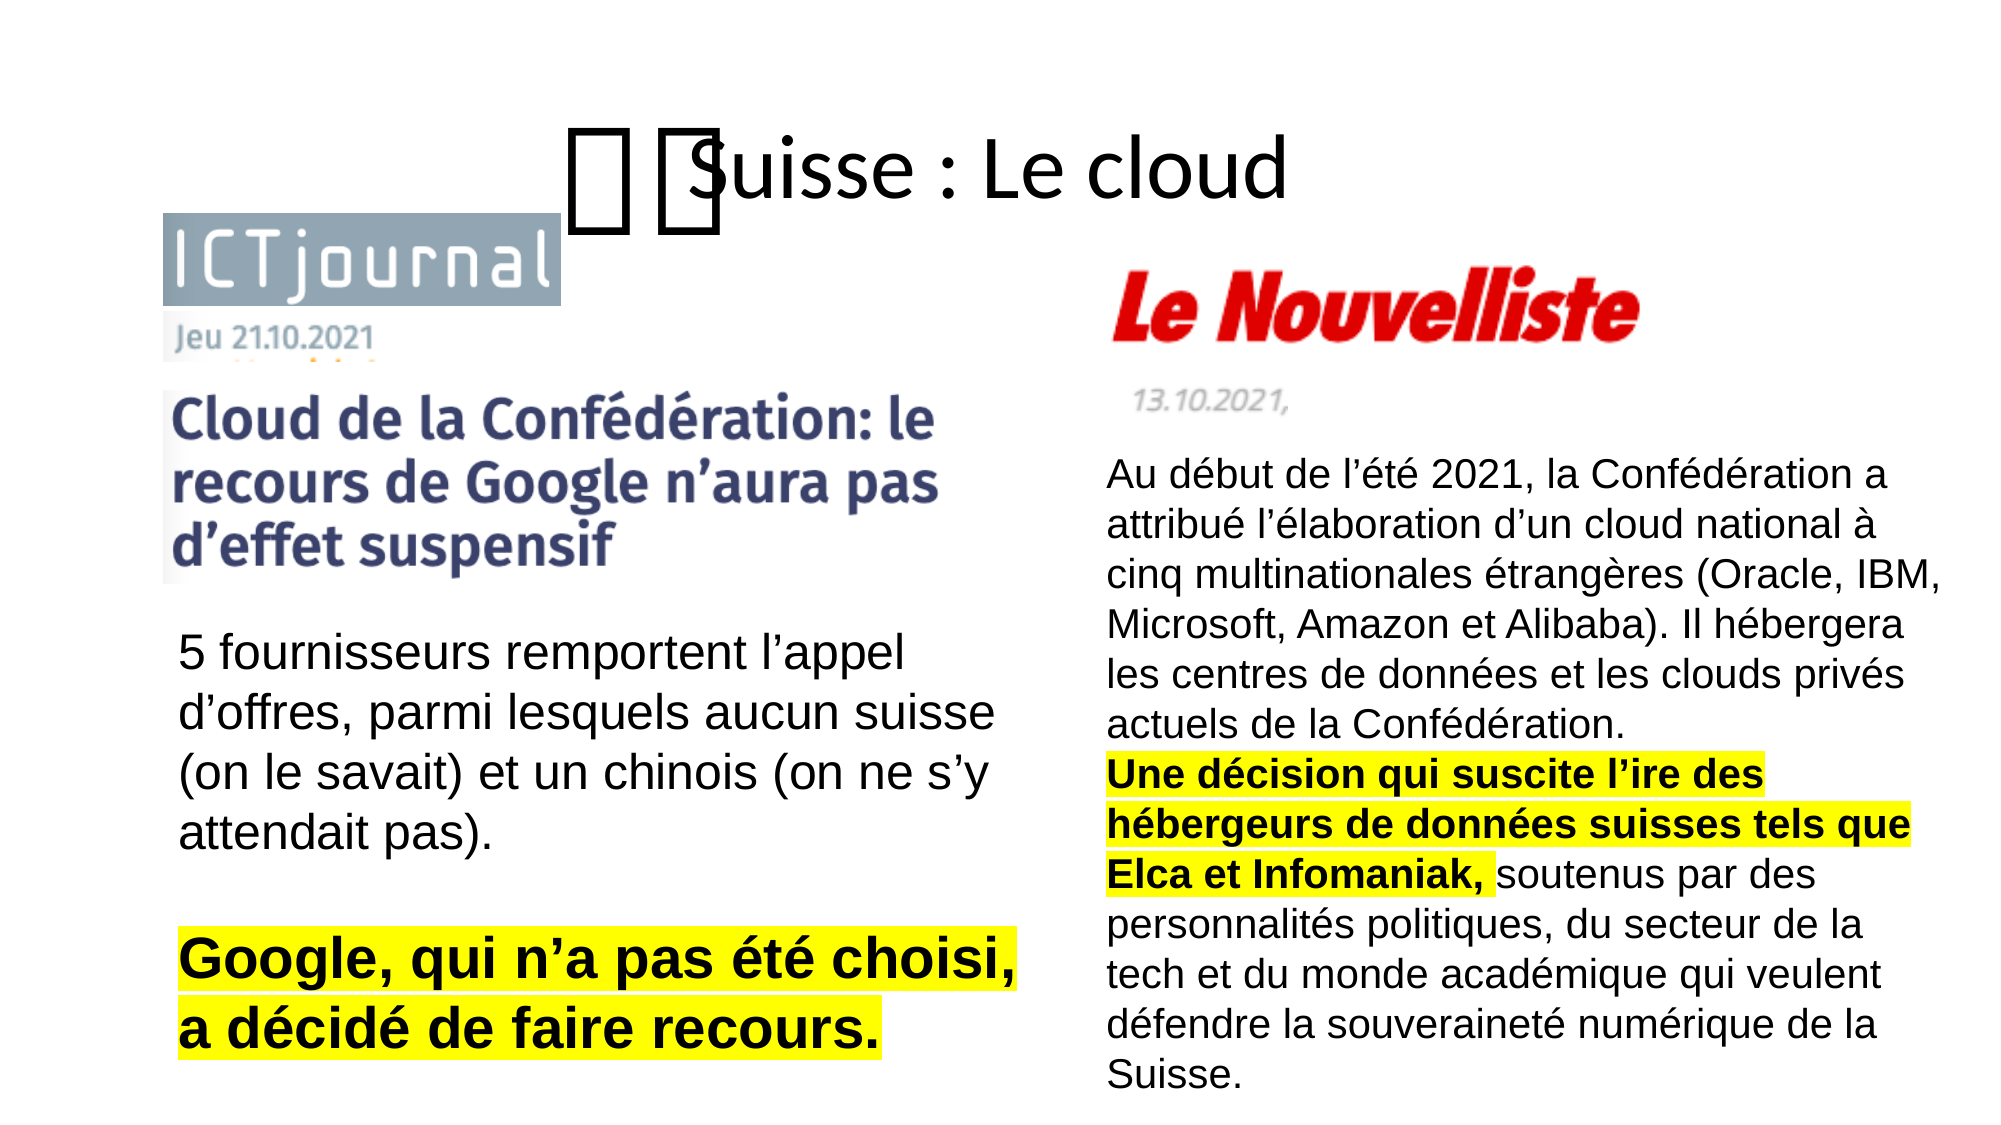

# Suisse : Le cloud
🇨🇭
Au début de l’été 2021, la Confédération a attribué l’élaboration d’un cloud national à cinq multinationales étrangères (Oracle, IBM, Microsoft, Amazon et Alibaba). Il hébergera les centres de données et les clouds privés actuels de la Confédération.
Une décision qui suscite l’ire des hébergeurs de données suisses tels que Elca et Infomaniak, soutenus par des personnalités politiques, du secteur de la tech et du monde académique qui veulent défendre la souveraineté numérique de la Suisse.
5 fournisseurs remportent l’appel d’offres, parmi lesquels aucun suisse (on le savait) et un chinois (on ne s’y attendait pas).
Google, qui n’a pas été choisi, a décidé de faire recours.